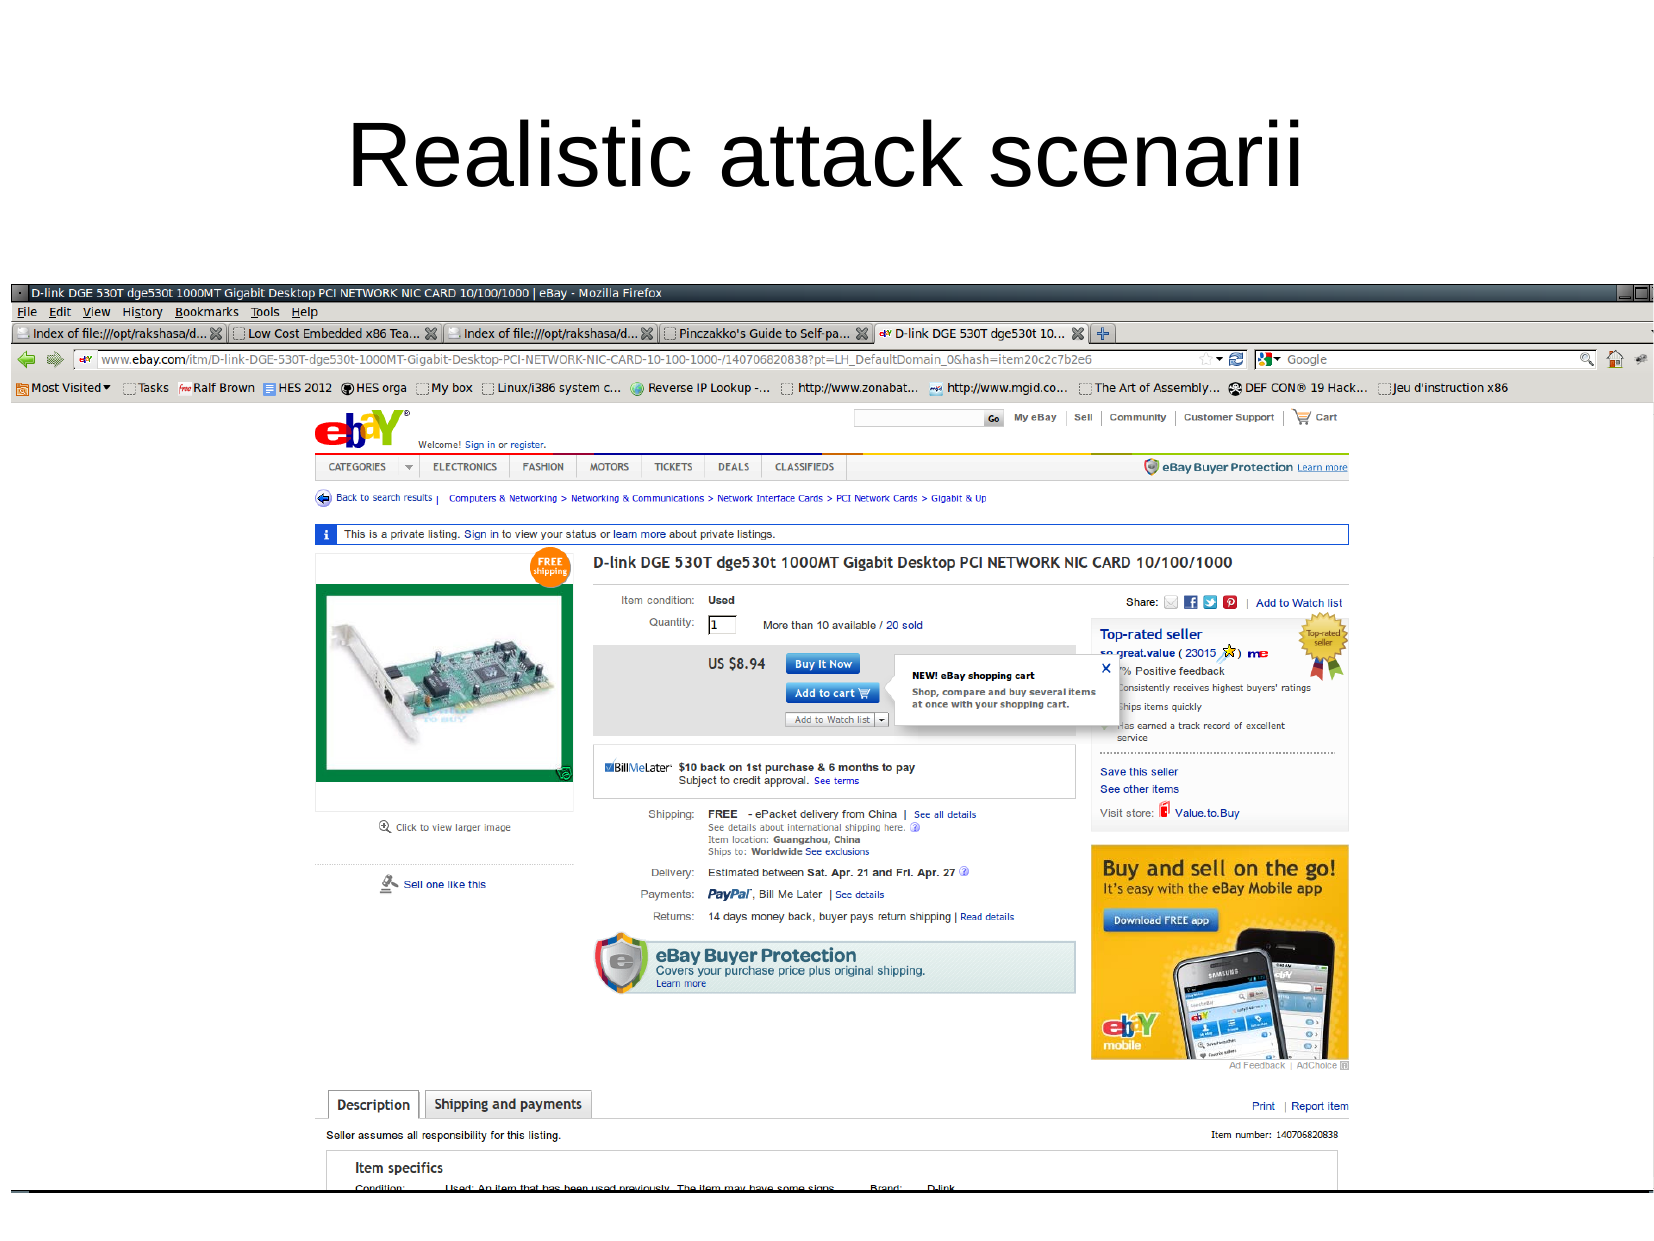

# Realistic attack scenarii
Purchase pre-backdoored hardware